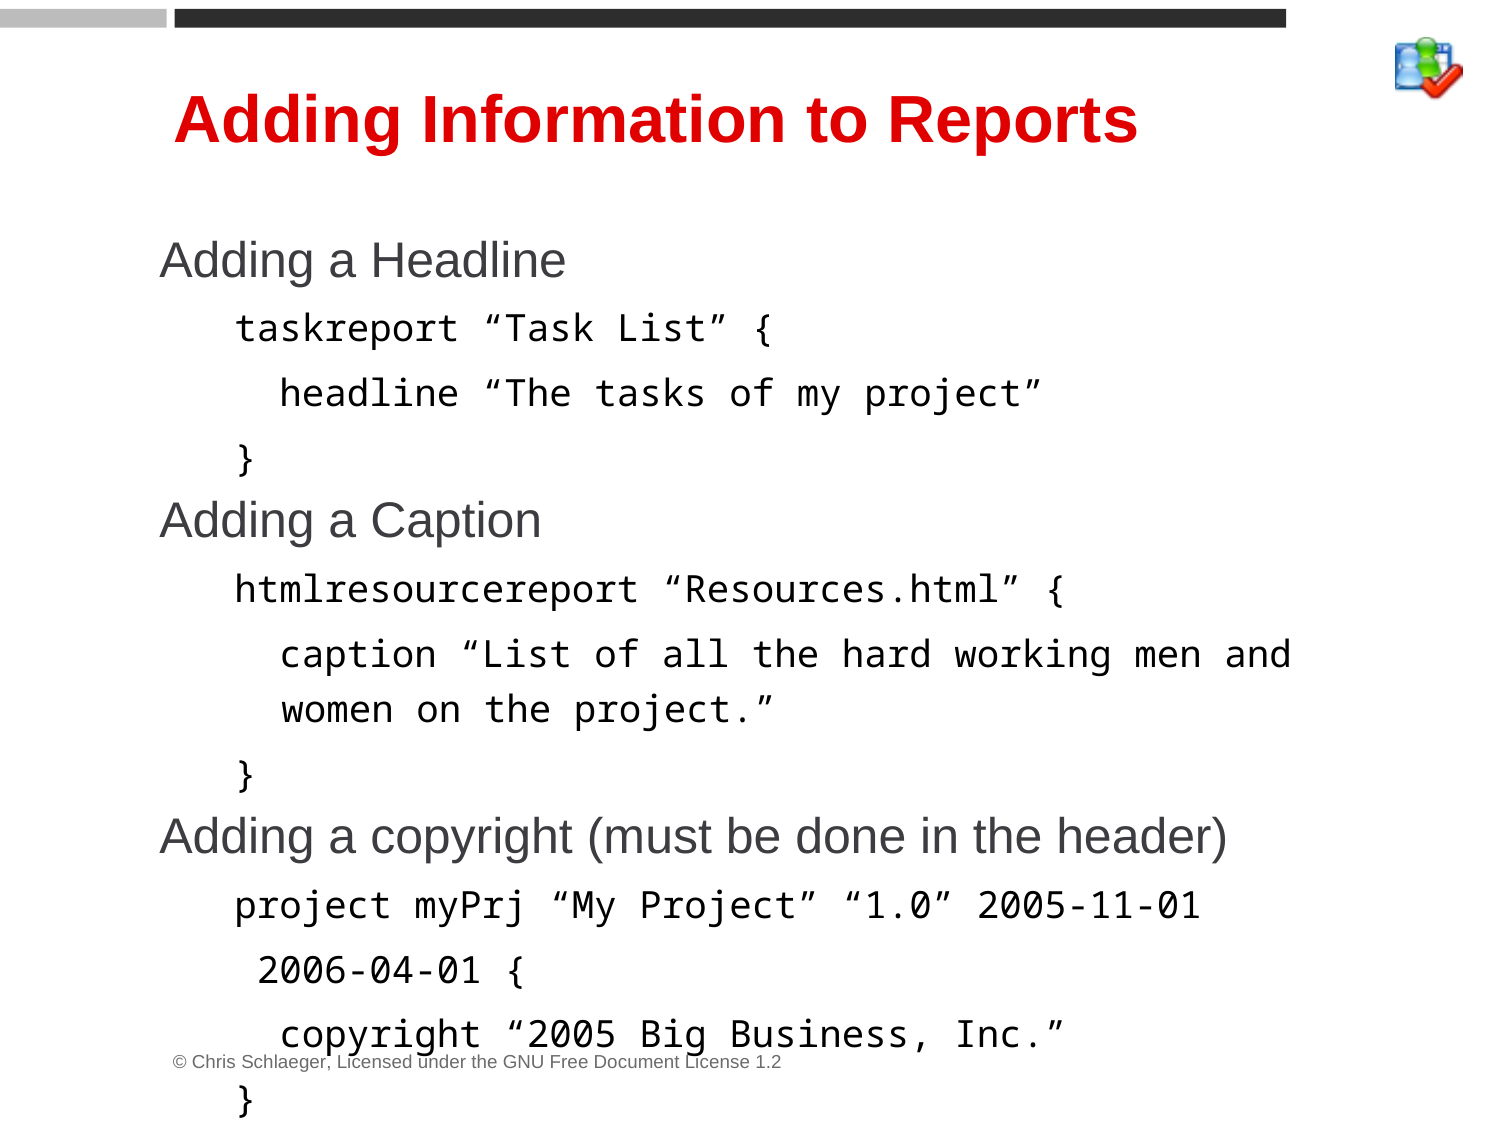

# Adding Information to Reports
Adding a Headline
taskreport “Task List” {
 headline “The tasks of my project”
}
Adding a Caption
htmlresourcereport “Resources.html” {
 caption “List of all the hard working men and women on the project.”
}
Adding a copyright (must be done in the header)
project myPrj “My Project” “1.0” 2005-11-01
 2006-04-01 {
 copyright “2005 Big Business, Inc.”
}